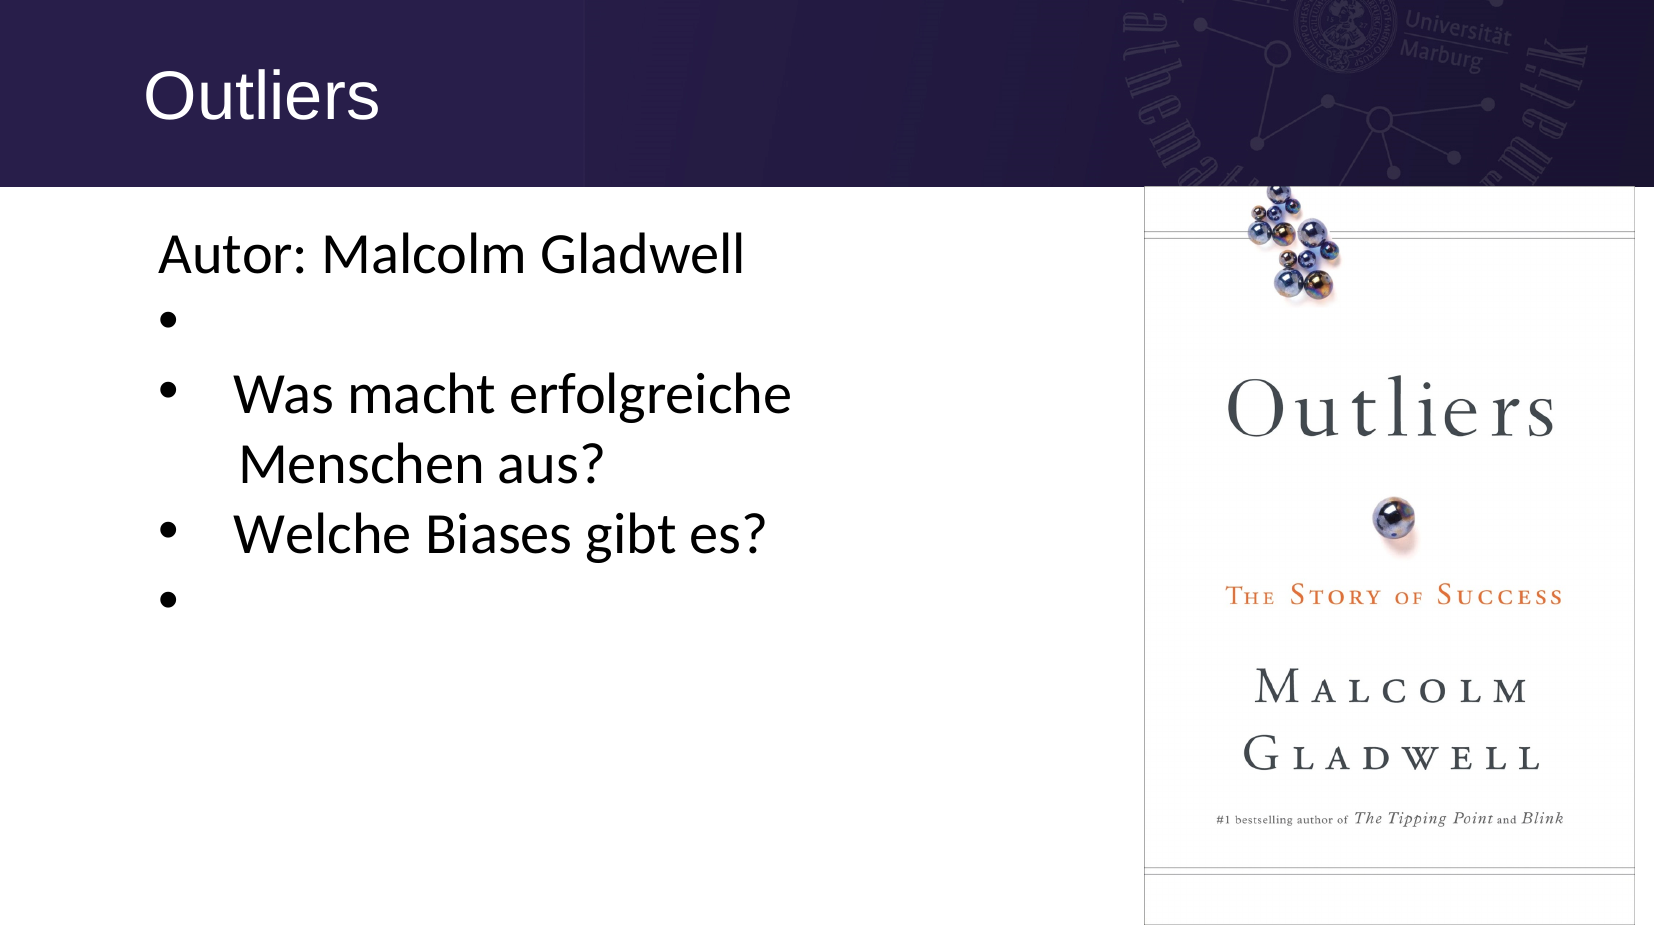

Outliers
#
Autor: Malcolm Gladwell
Was macht erfolgreiche
 Menschen aus?
Welche Biases gibt es?